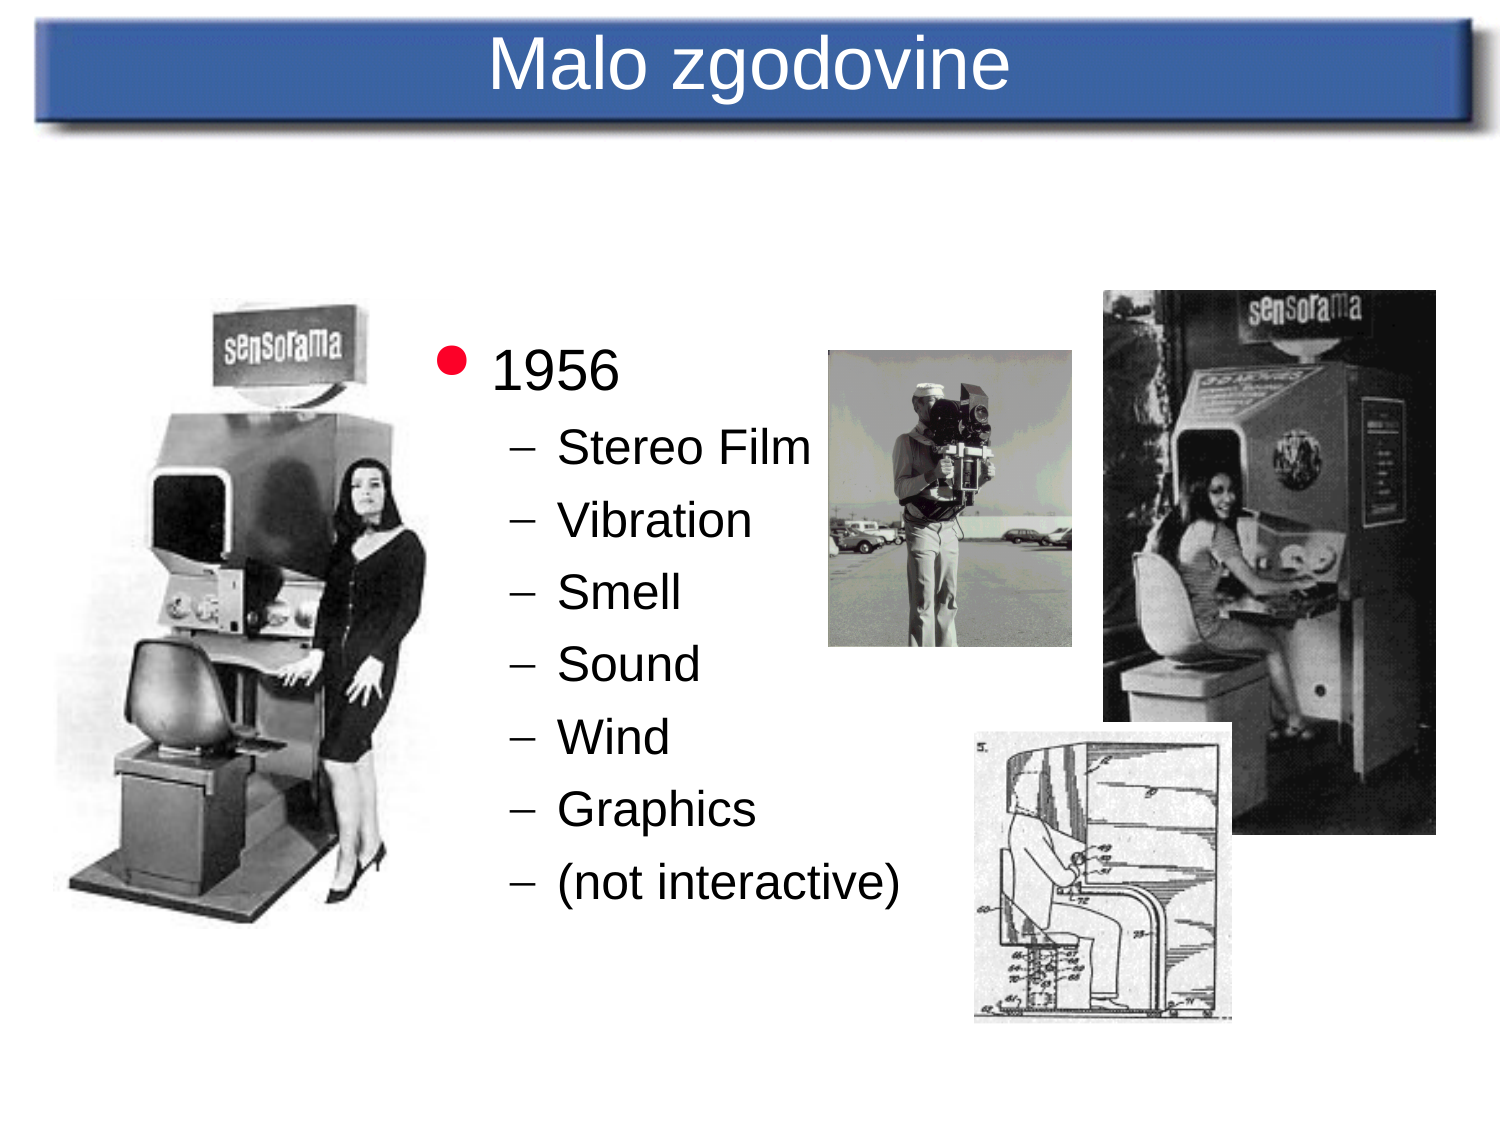

# Malo zgodovine
1956
Stereo Film
Vibration
Smell
Sound
Wind
Graphics
(not interactive)